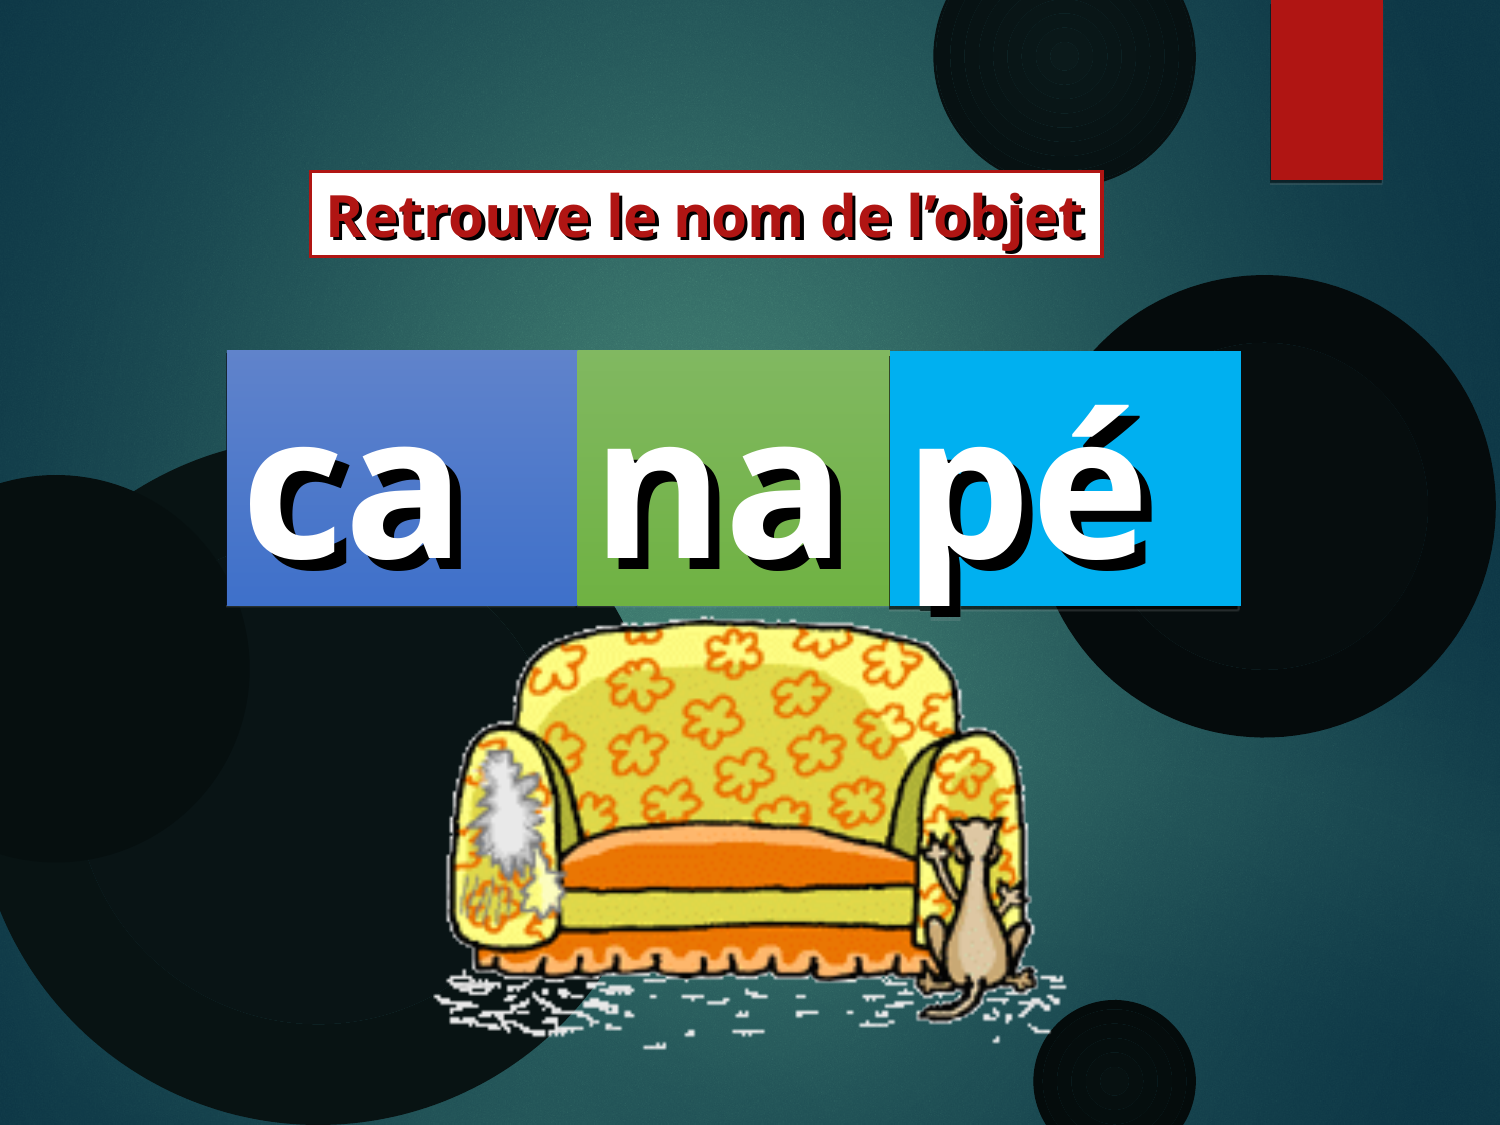

Retrouve le nom de l’objet
ca
na
pé